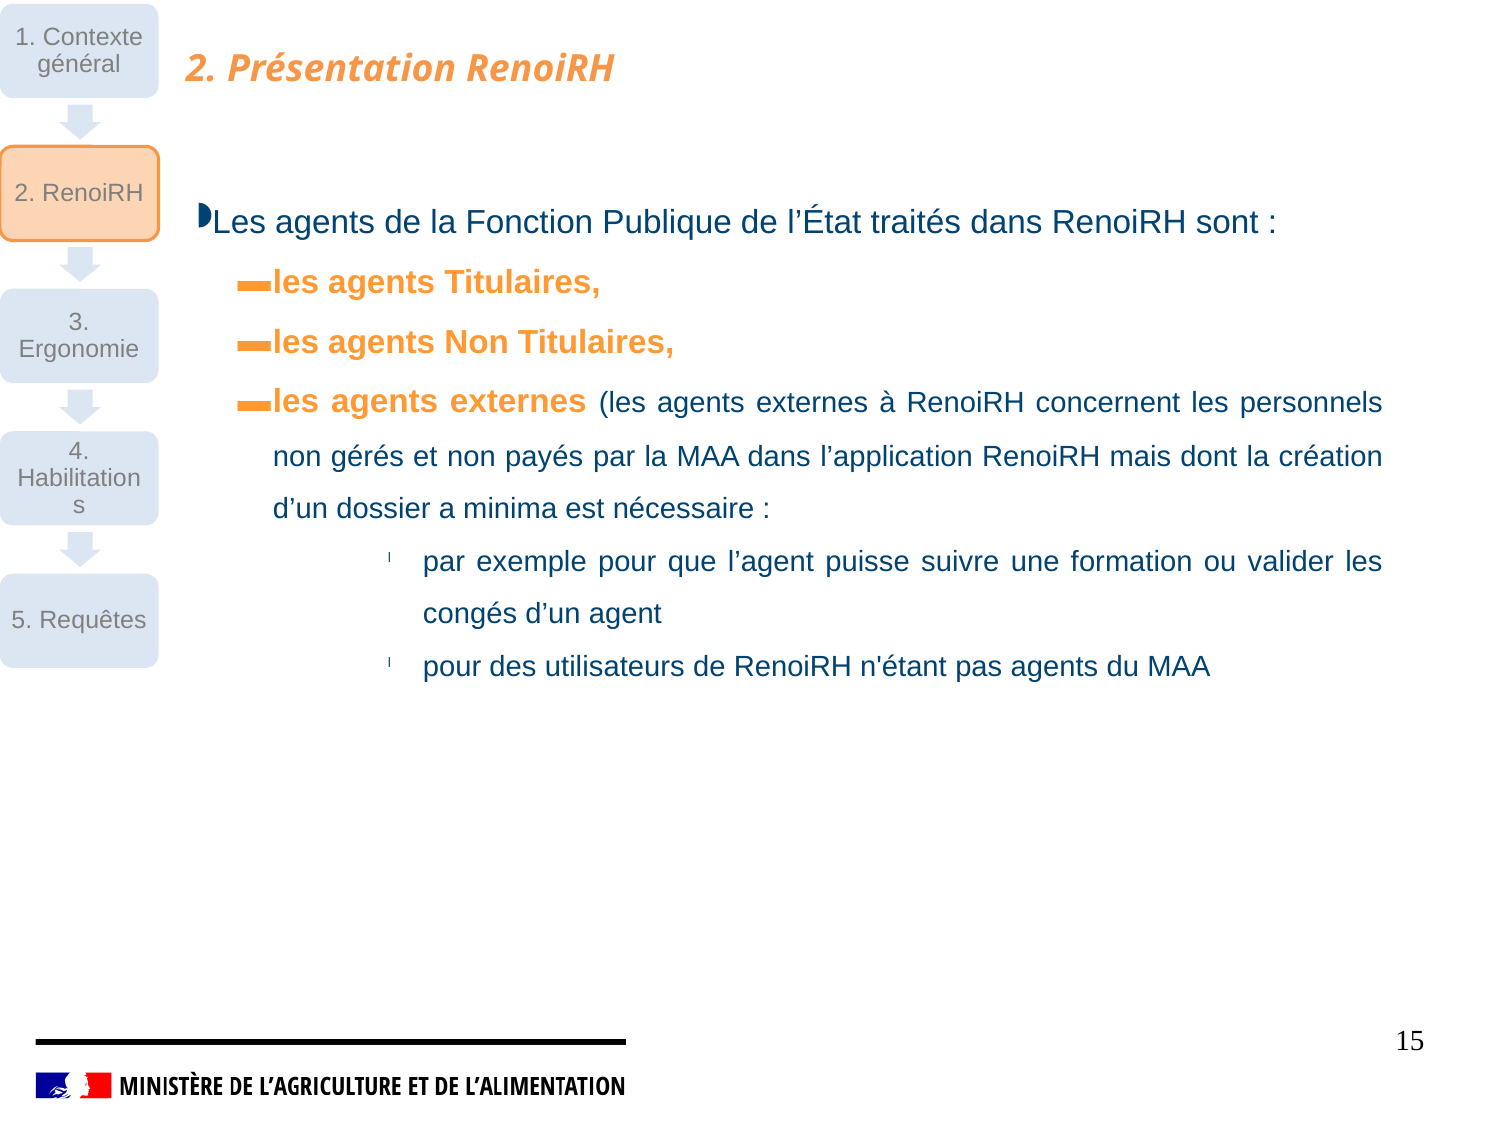

1. Contexte général
2. Présentation RenoiRH
2. RenoiRH
Les agents de la Fonction Publique de l’État traités dans RenoiRH sont :
les agents Titulaires,
les agents Non Titulaires,
les agents externes (les agents externes à RenoiRH concernent les personnels non gérés et non payés par la MAA dans l’application RenoiRH mais dont la création d’un dossier a minima est nécessaire :
par exemple pour que l’agent puisse suivre une formation ou valider les congés d’un agent
pour des utilisateurs de RenoiRH n'étant pas agents du MAA
3. Ergonomie
4. Habilitations
5. Requêtes